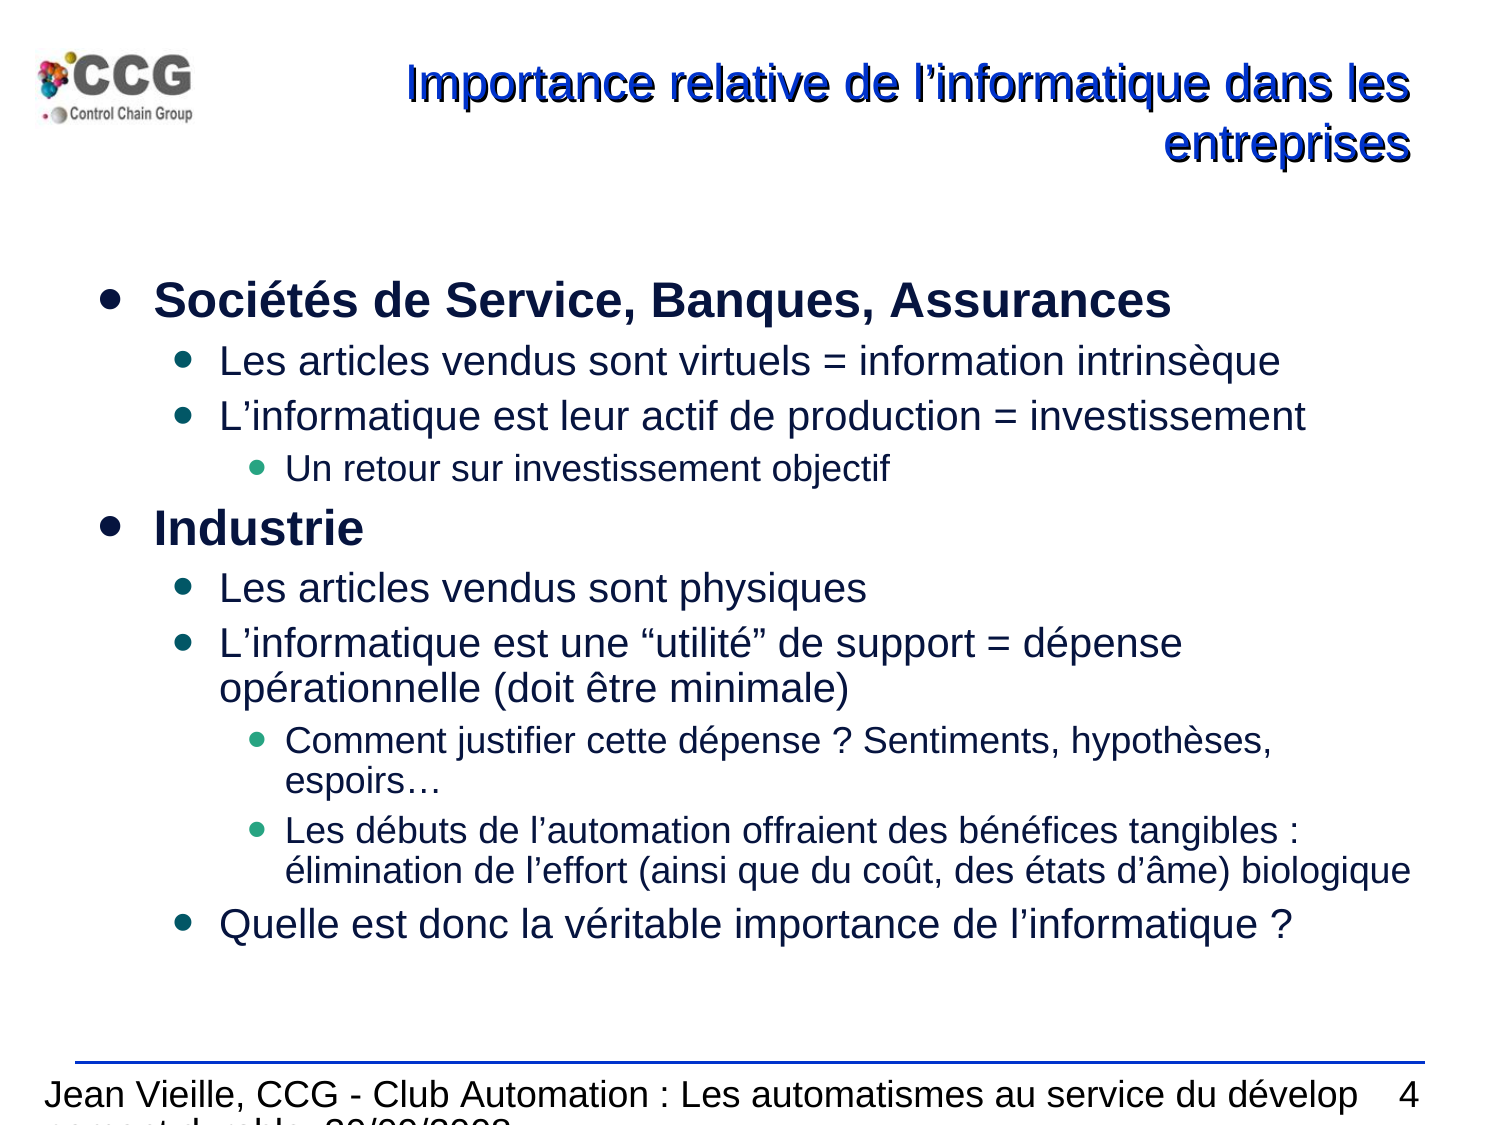

# Importance relative de l’informatique dans les entreprises
Sociétés de Service, Banques, Assurances
Les articles vendus sont virtuels = information intrinsèque
L’informatique est leur actif de production = investissement
Un retour sur investissement objectif
Industrie
Les articles vendus sont physiques
L’informatique est une “utilité” de support = dépense opérationnelle (doit être minimale)
Comment justifier cette dépense ? Sentiments, hypothèses, espoirs…
Les débuts de l’automation offraient des bénéfices tangibles : élimination de l’effort (ainsi que du coût, des états d’âme) biologique
Quelle est donc la véritable importance de l’informatique ?
Jean Vieille, CCG - Club Automation : Les automatismes au service du développement durable  30/09/2008
4